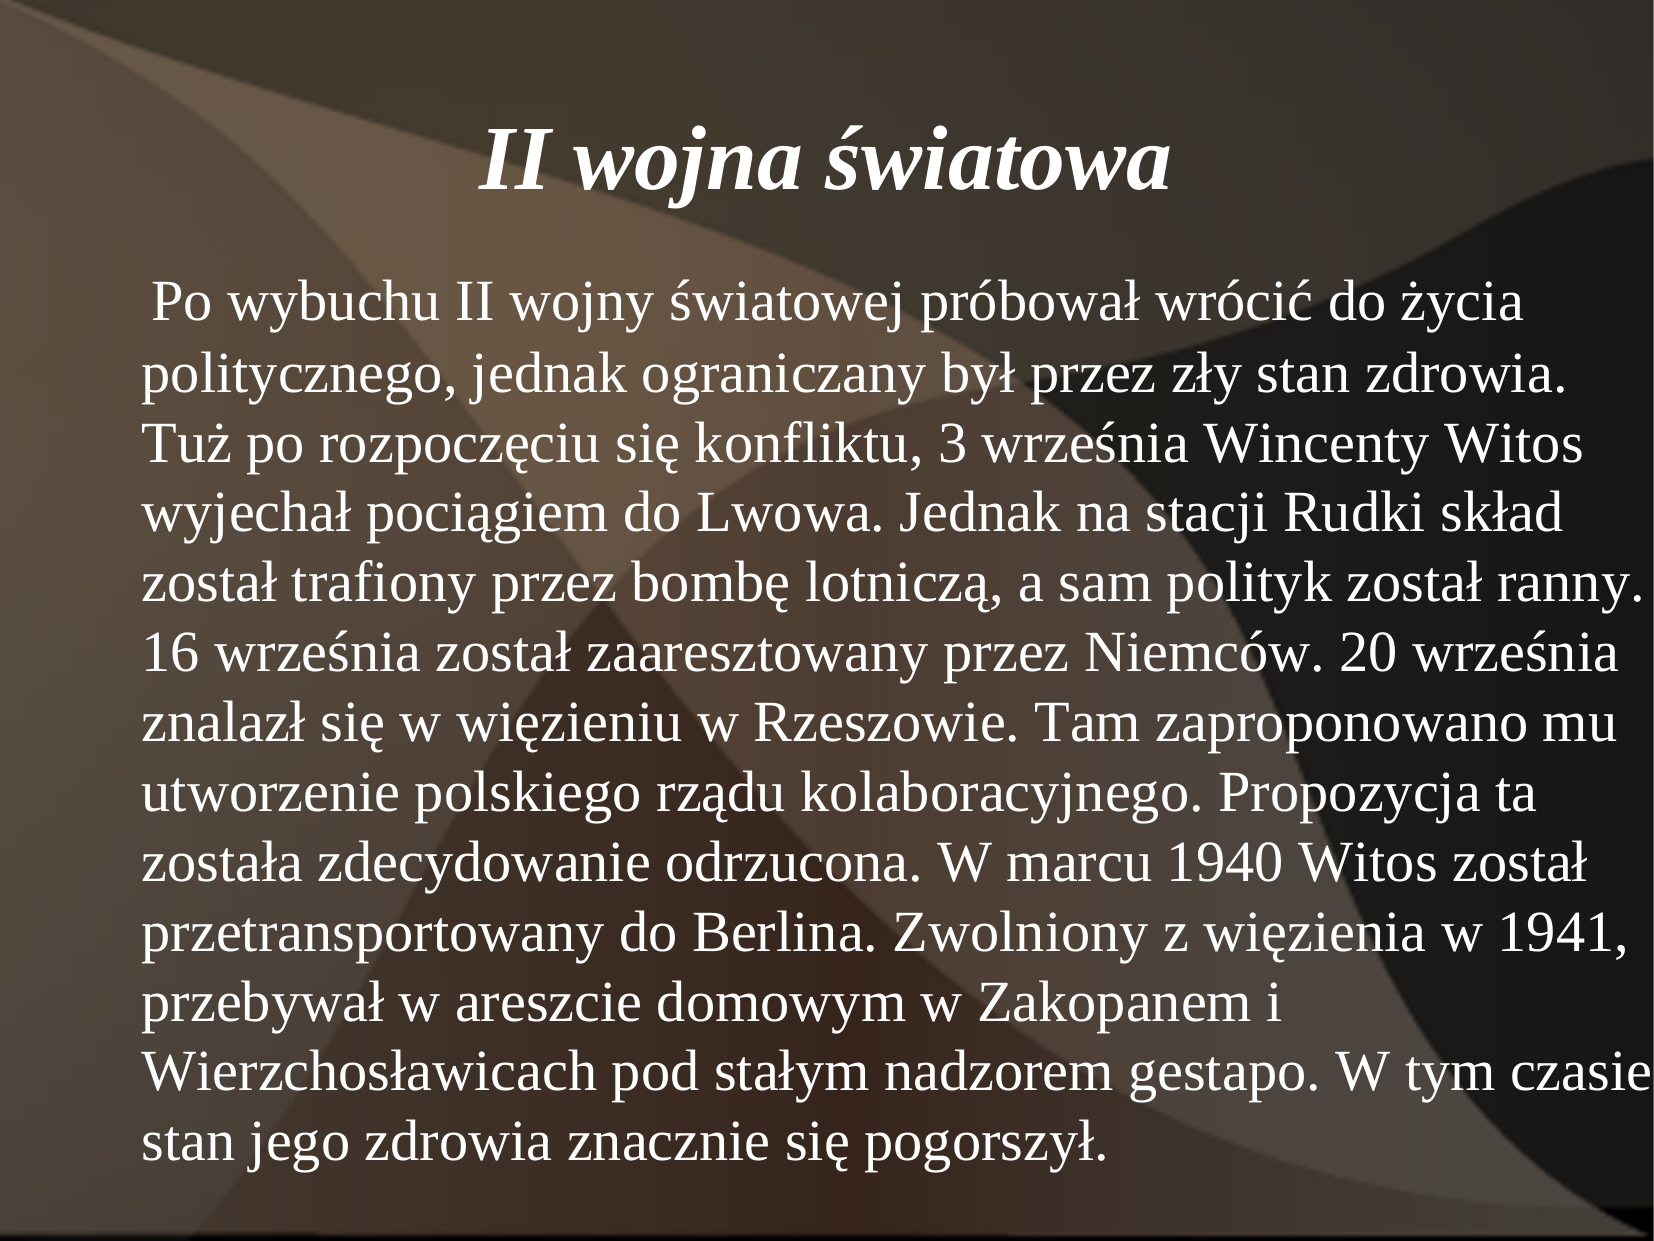

# II wojna światowa
 Po wybuchu II wojny światowej próbował wrócić do życia politycznego, jednak ograniczany był przez zły stan zdrowia. Tuż po rozpoczęciu się konfliktu, 3 września Wincenty Witos wyjechał pociągiem do Lwowa. Jednak na stacji Rudki skład został trafiony przez bombę lotniczą, a sam polityk został ranny. 16 września został zaaresztowany przez Niemców. 20 września znalazł się w więzieniu w Rzeszowie. Tam zaproponowano mu utworzenie polskiego rządu kolaboracyjnego. Propozycja ta została zdecydowanie odrzucona. W marcu 1940 Witos został przetransportowany do Berlina. Zwolniony z więzienia w 1941, przebywał w areszcie domowym w Zakopanem i Wierzchosławicach pod stałym nadzorem gestapo. W tym czasie stan jego zdrowia znacznie się pogorszył.